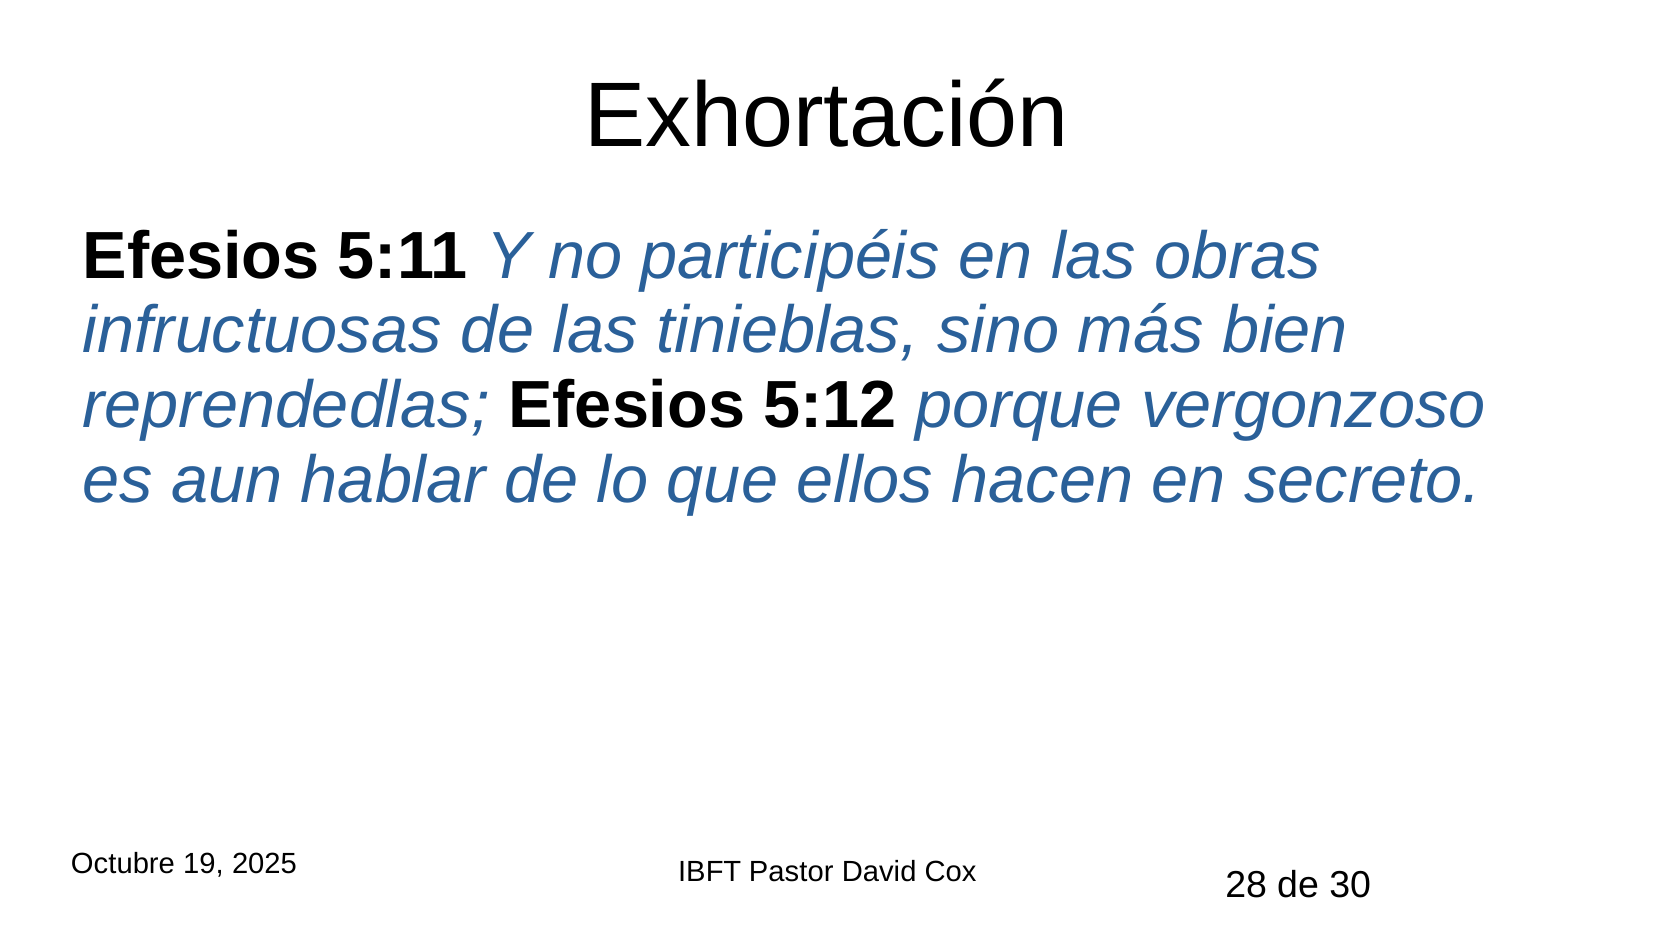

# Exhortación
Efesios 5:11 Y no participéis en las obras infructuosas de las tinieblas, sino más bien reprendedlas; Efesios 5:12 porque vergonzoso es aun hablar de lo que ellos hacen en secreto.
Octubre 19, 2025
IBFT Pastor David Cox
 de 30